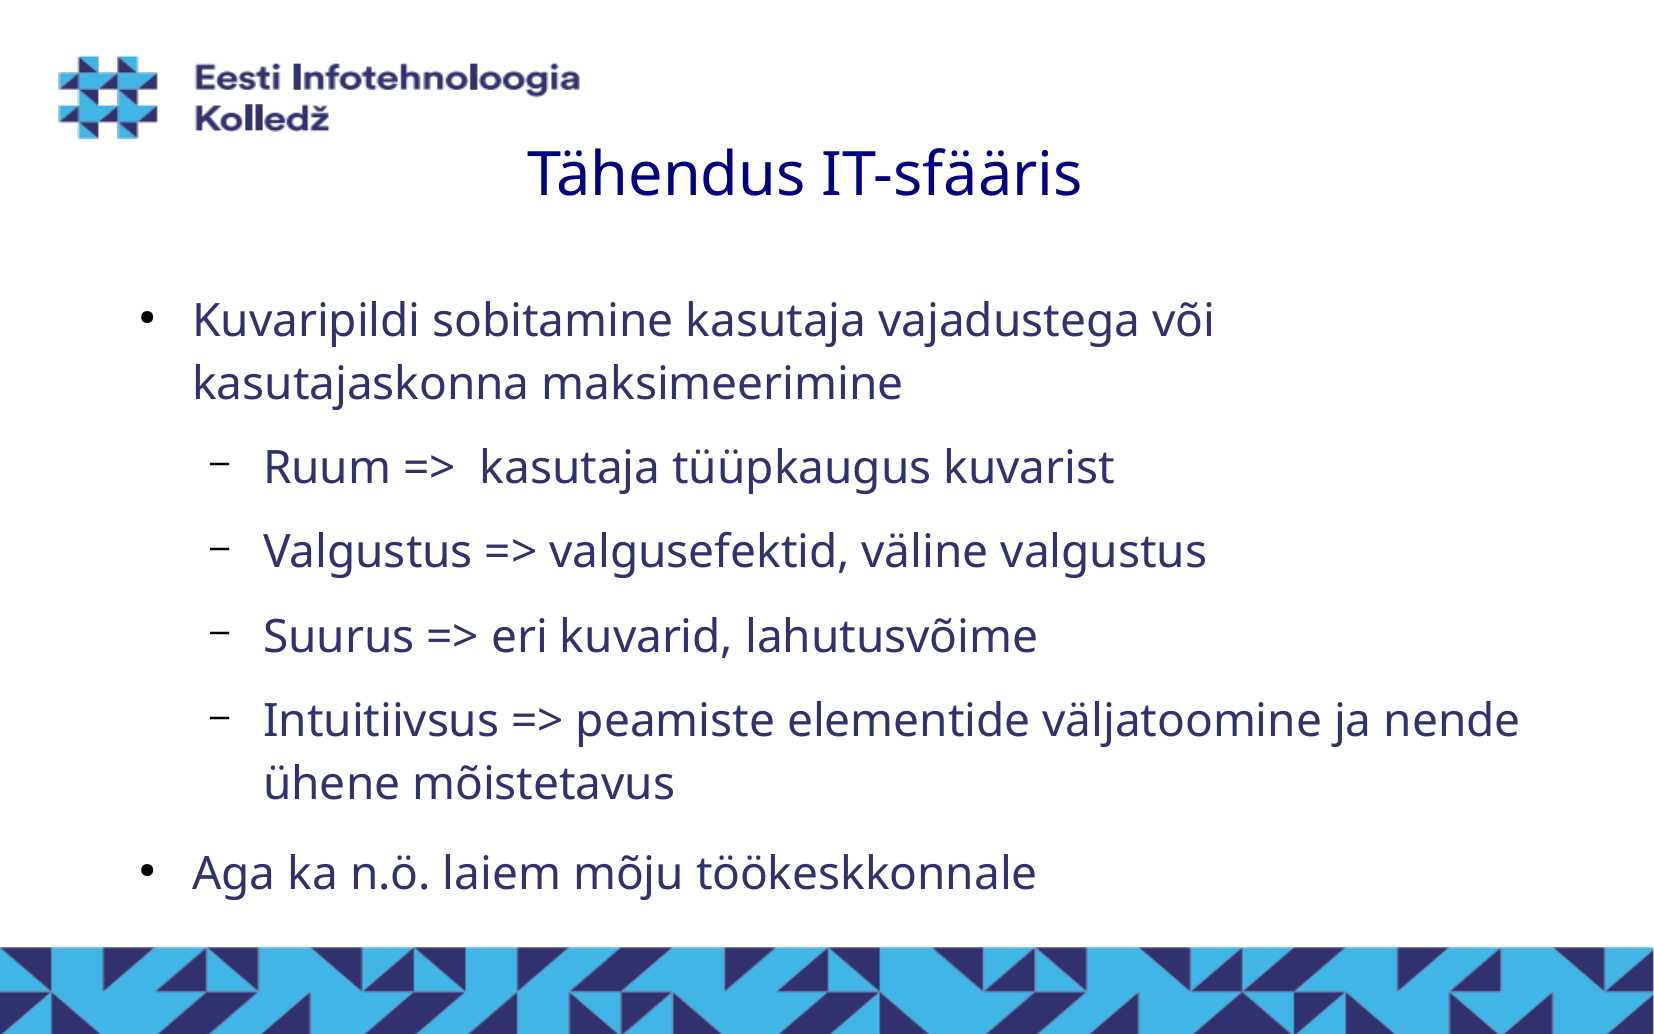

# Tähendus IT-sfääris
Kuvaripildi sobitamine kasutaja vajadustega või kasutajaskonna maksimeerimine
Ruum => kasutaja tüüpkaugus kuvarist
Valgustus => valgusefektid, väline valgustus
Suurus => eri kuvarid, lahutusvõime
Intuitiivsus => peamiste elementide väljatoomine ja nende ühene mõistetavus
Aga ka n.ö. laiem mõju töökeskkonnale